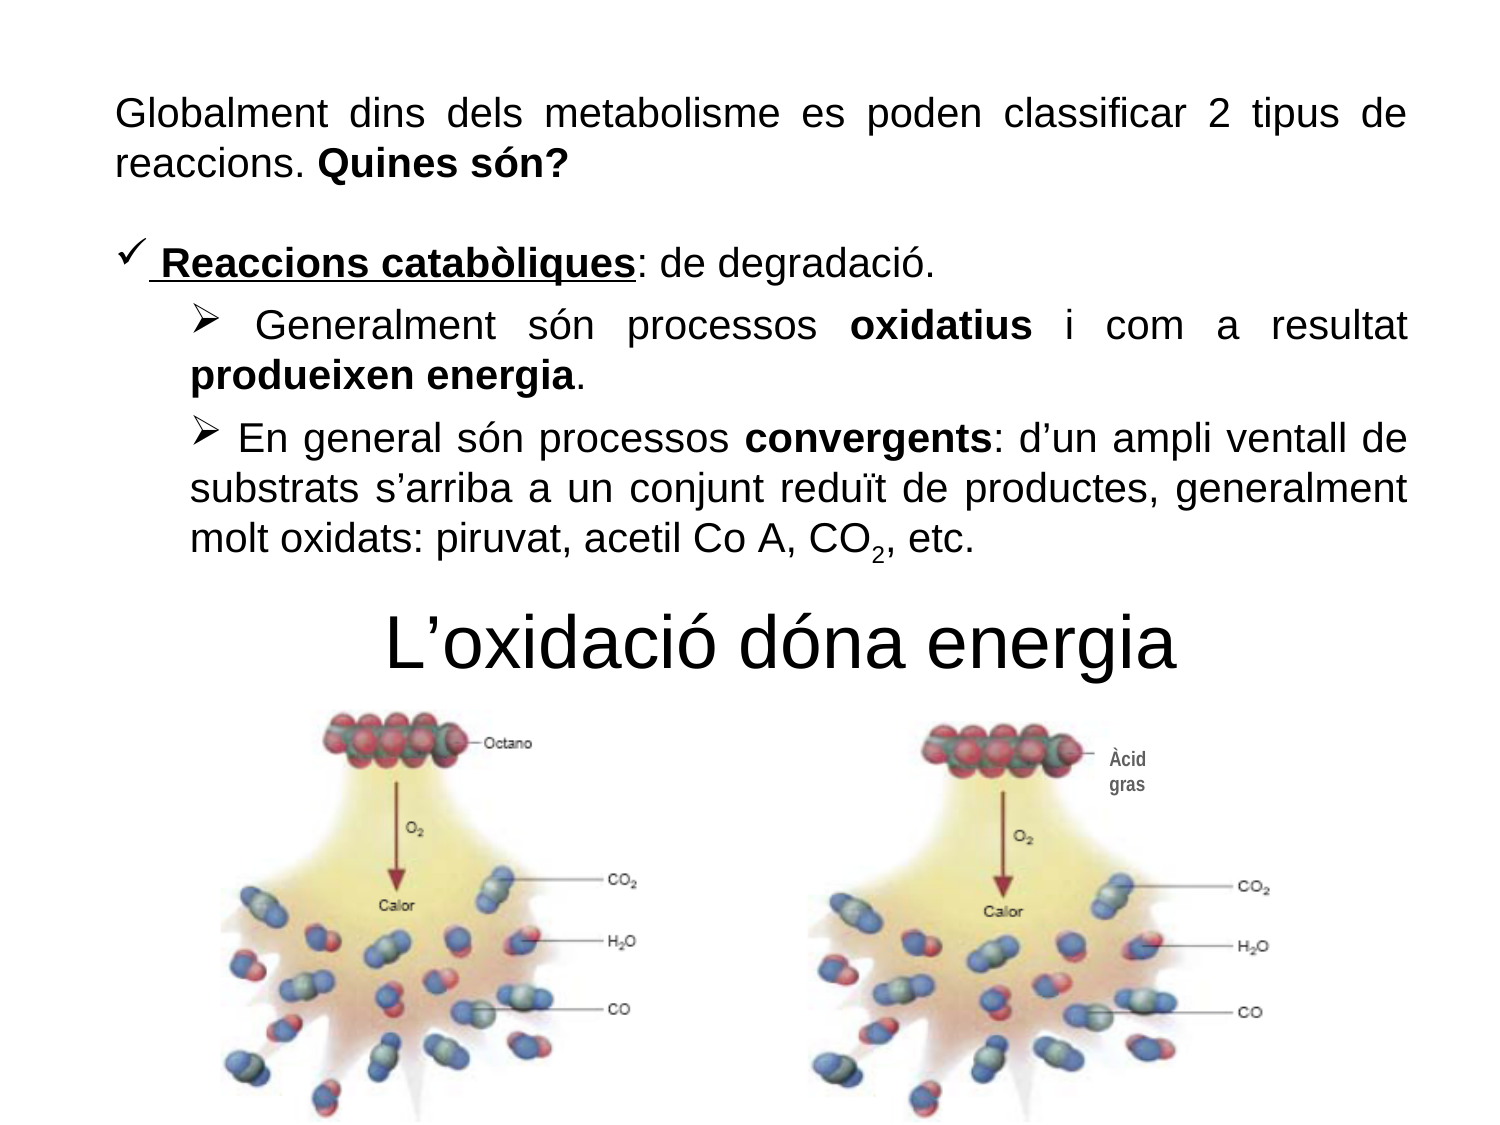

Globalment dins dels metabolisme es poden classificar 2 tipus de reaccions. Quines són?
 Reaccions catabòliques: de degradació.
 Generalment són processos oxidatius i com a resultat produeixen energia.
 En general són processos convergents: d’un ampli ventall de substrats s’arriba a un conjunt reduït de productes, generalment molt oxidats: piruvat, acetil Co A, CO2, etc.
L’oxidació dóna energia
Àcid gras